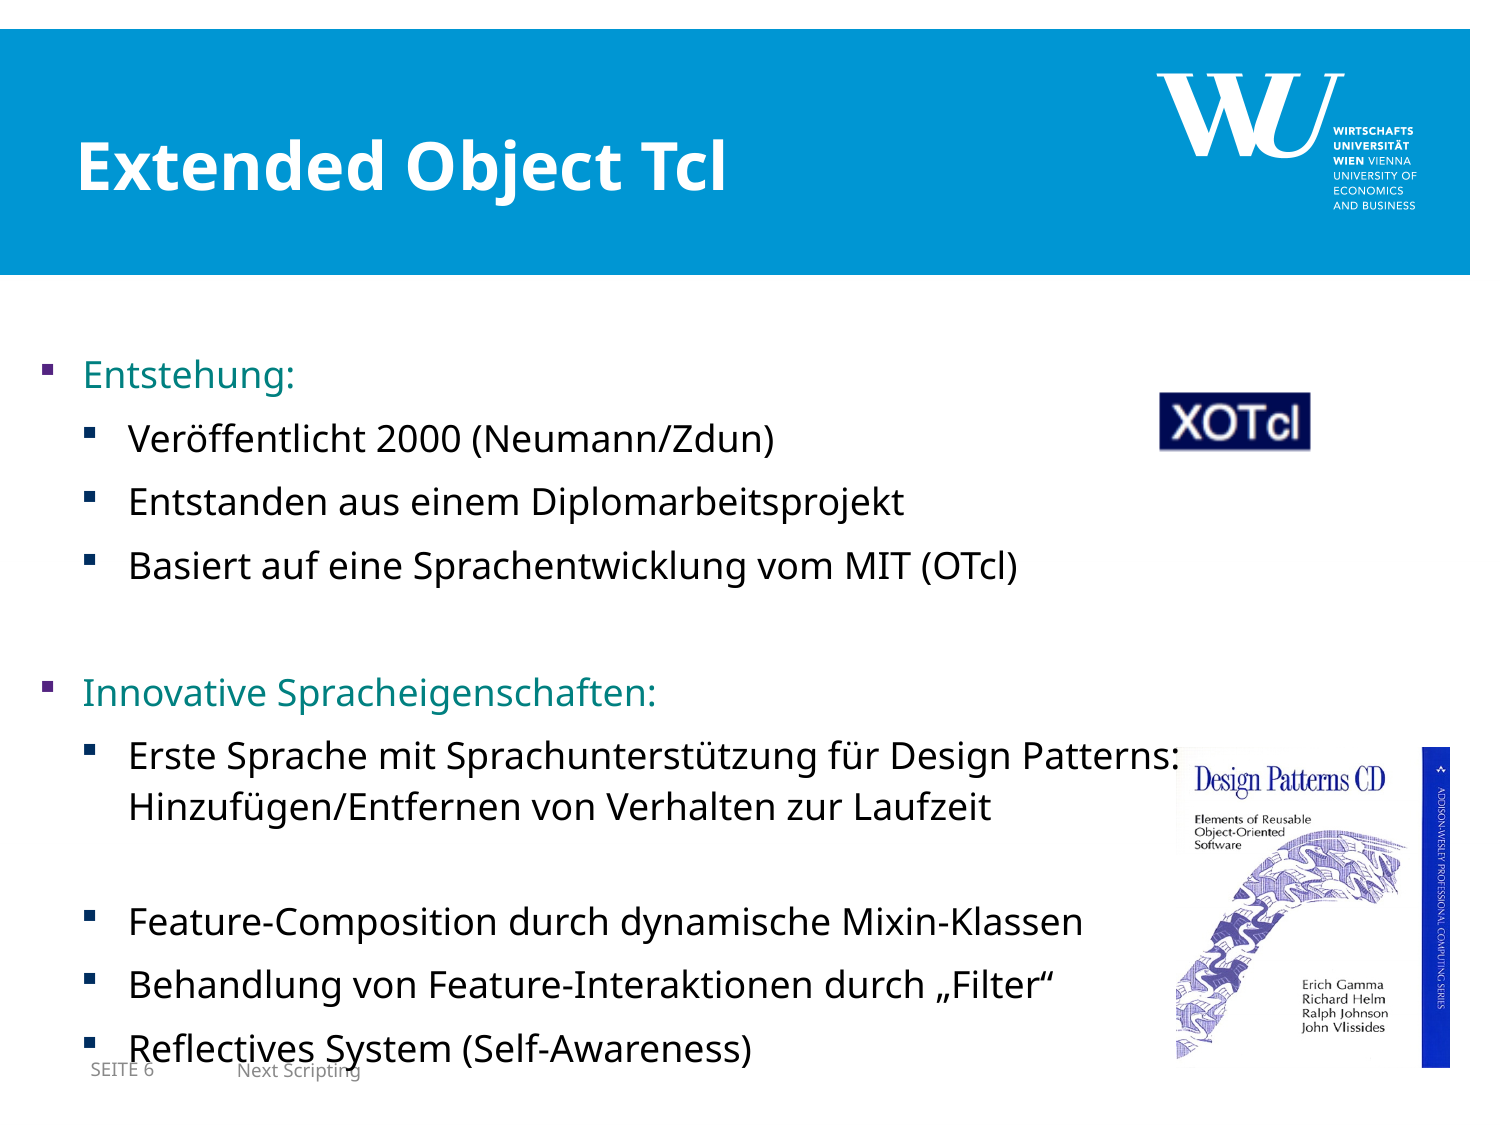

# Extended Object Tcl
Entstehung:
Veröffentlicht 2000 (Neumann/Zdun)
Entstanden aus einem Diplomarbeitsprojekt
Basiert auf eine Sprachentwicklung vom MIT (OTcl)
Innovative Spracheigenschaften:
Erste Sprache mit Sprachunterstützung für Design Patterns: Hinzufügen/Entfernen von Verhalten zur Laufzeit
Feature-Composition durch dynamische Mixin-Klassen
Behandlung von Feature-Interaktionen durch „Filter“
Reflectives System (Self-Awareness)
SEITE
Next Scripting